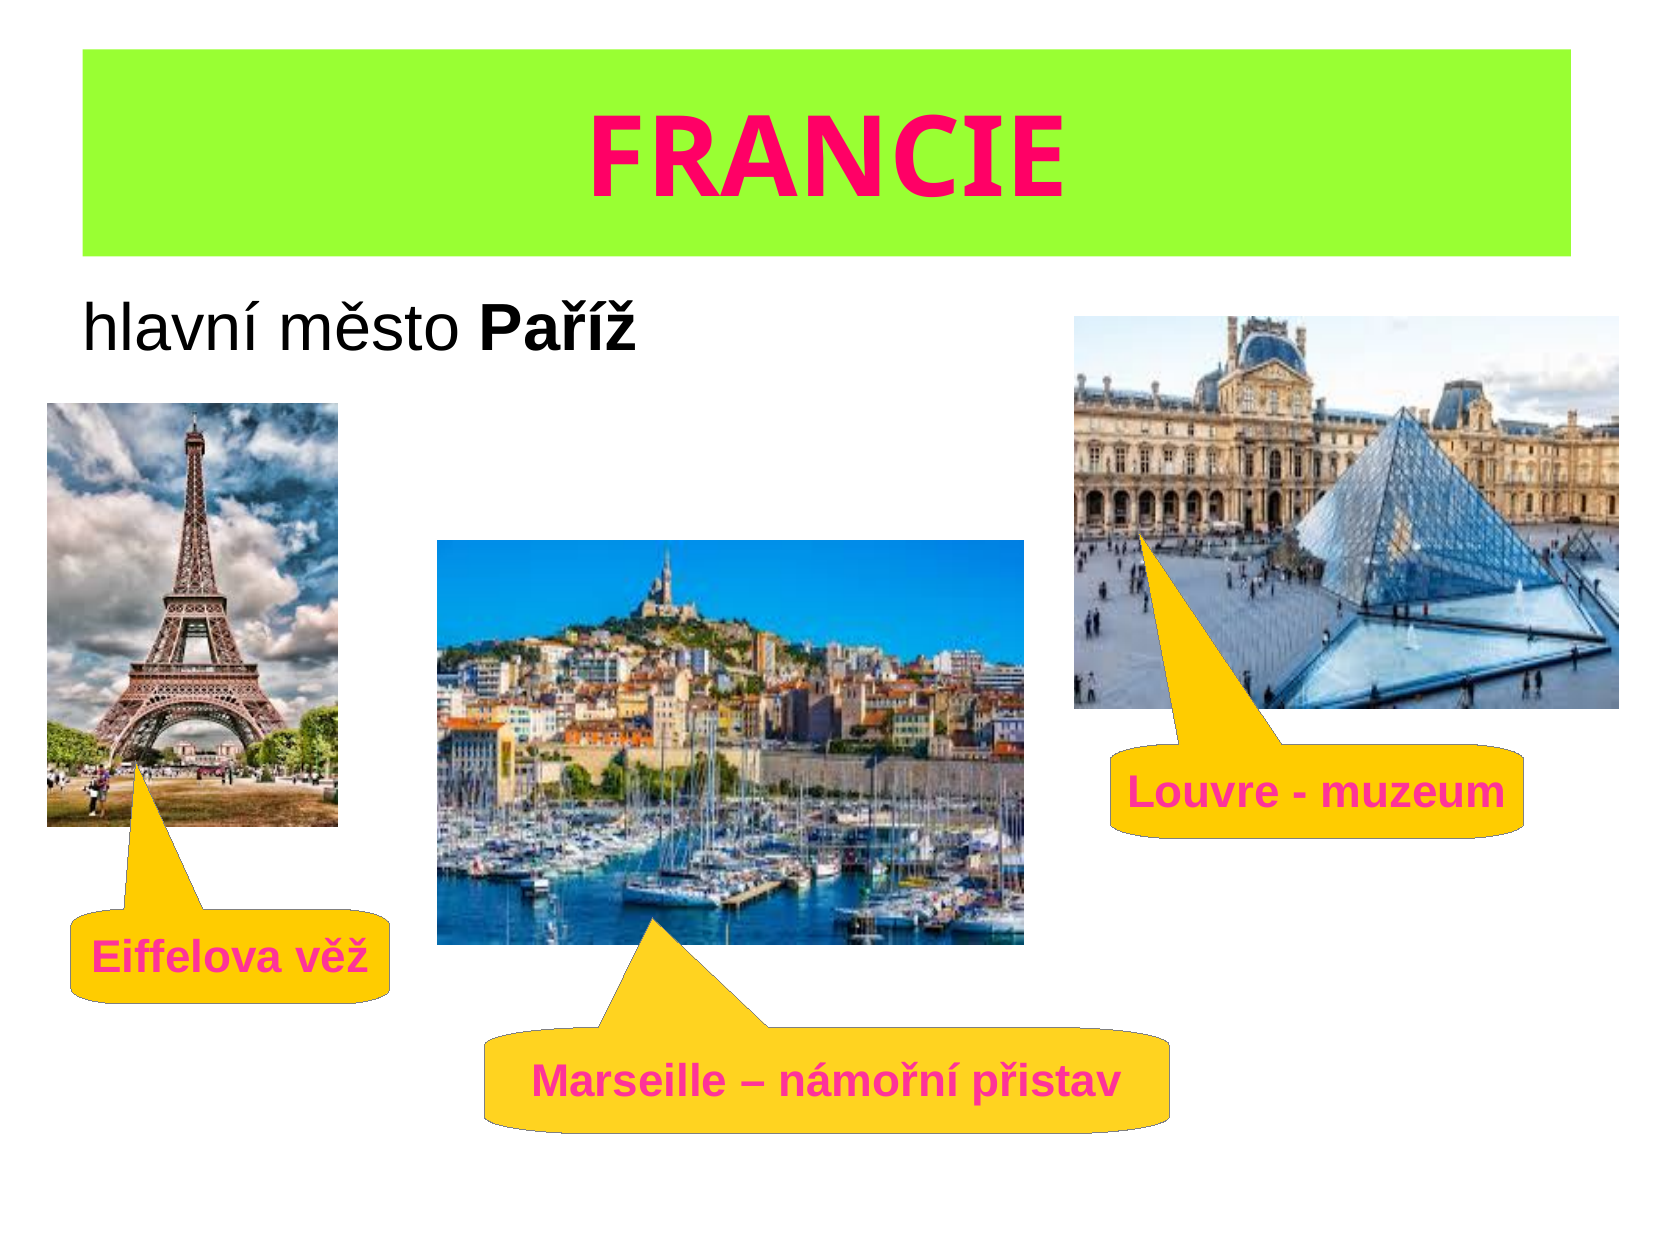

# FRANCIE
hlavní město Paříž
Louvre - muzeum
Eiffelova věž
Marseille – námořní přistav